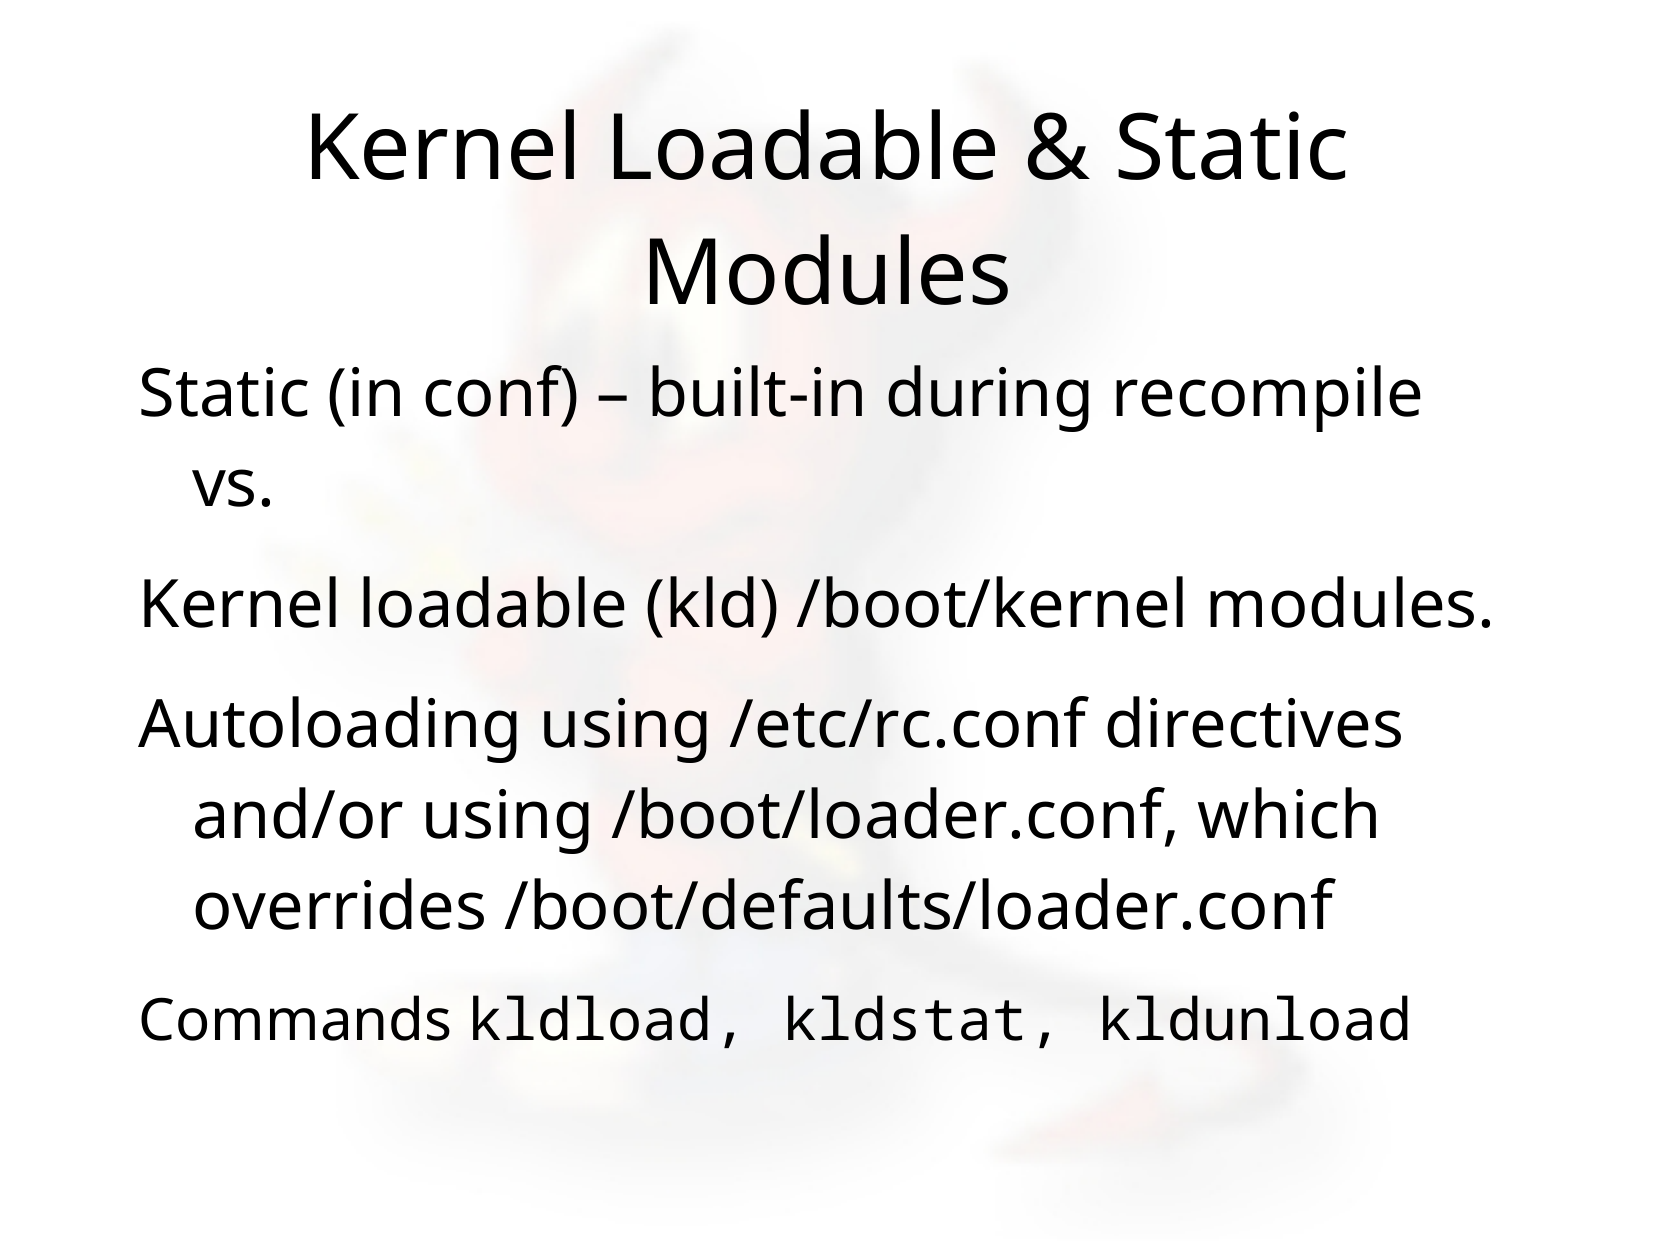

# Kernel Loadable & Static Modules
Static (in conf) – built-in during recompile
vs.
Kernel loadable (kld) /boot/kernel modules.
Autoloading using /etc/rc.conf directives and/or using /boot/loader.conf, which overrides /boot/defaults/loader.conf
Commands kldload, kldstat, kldunload